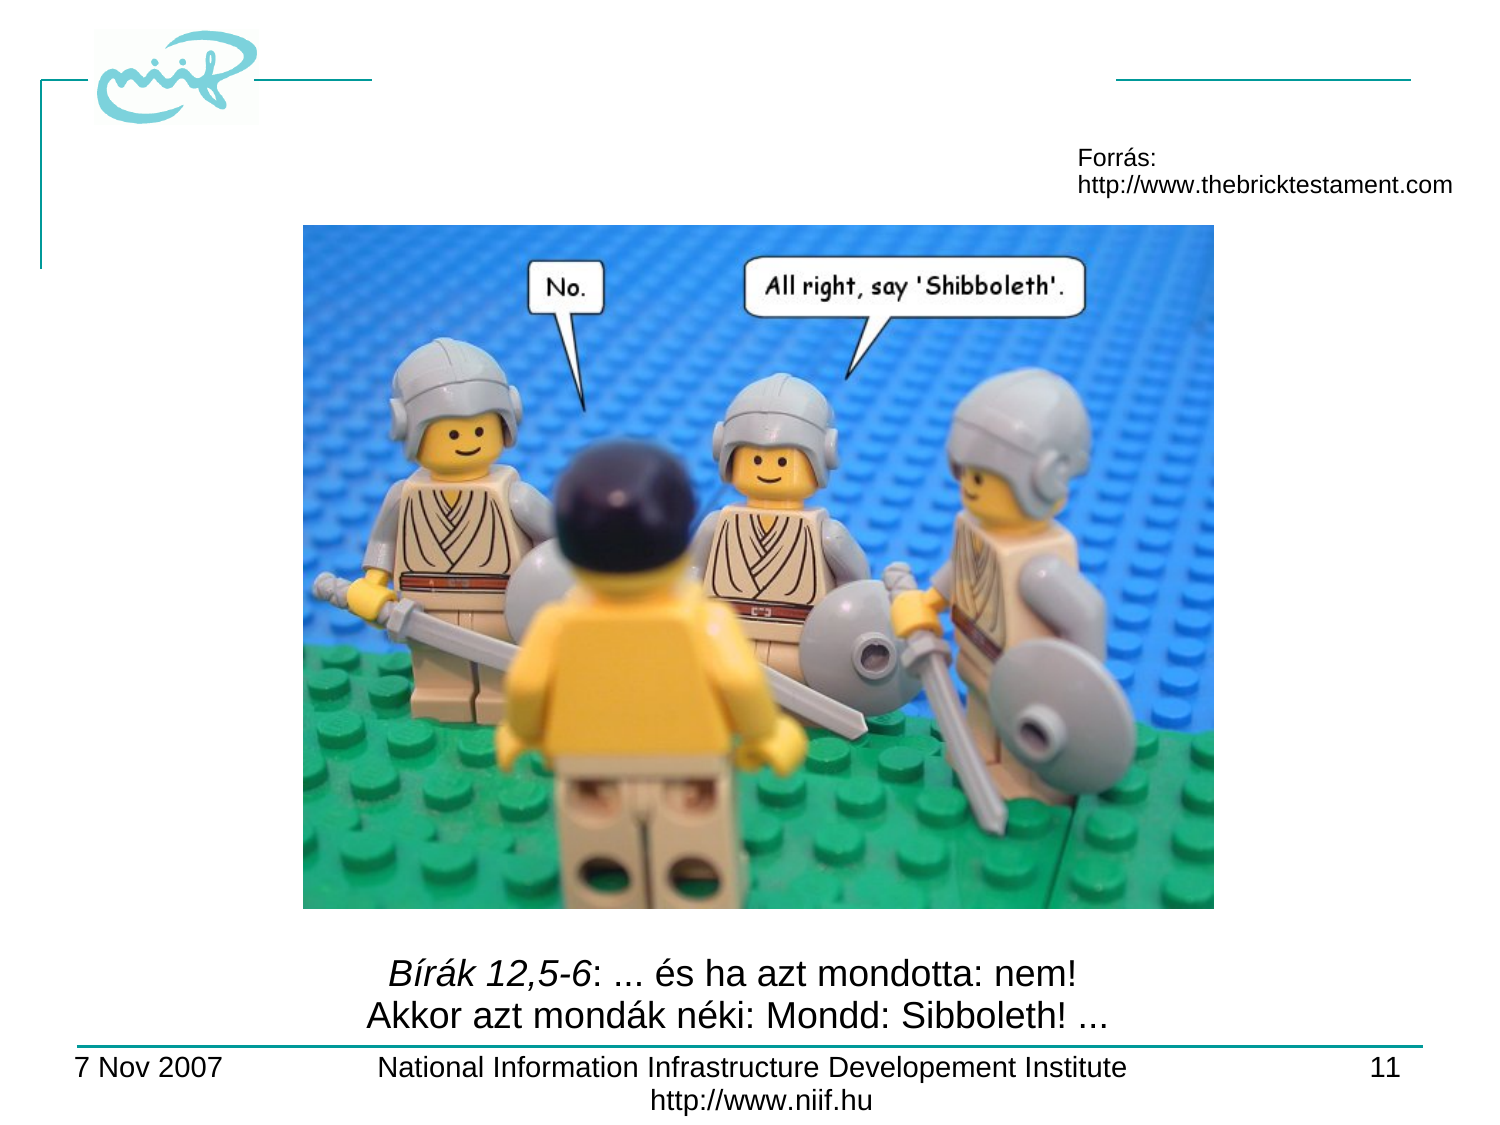

Forrás:
http://www.thebricktestament.com
Bírák 12,5-6: ... és ha azt mondotta: nem!
Akkor azt mondák néki: Mondd: Sibboleth! ...